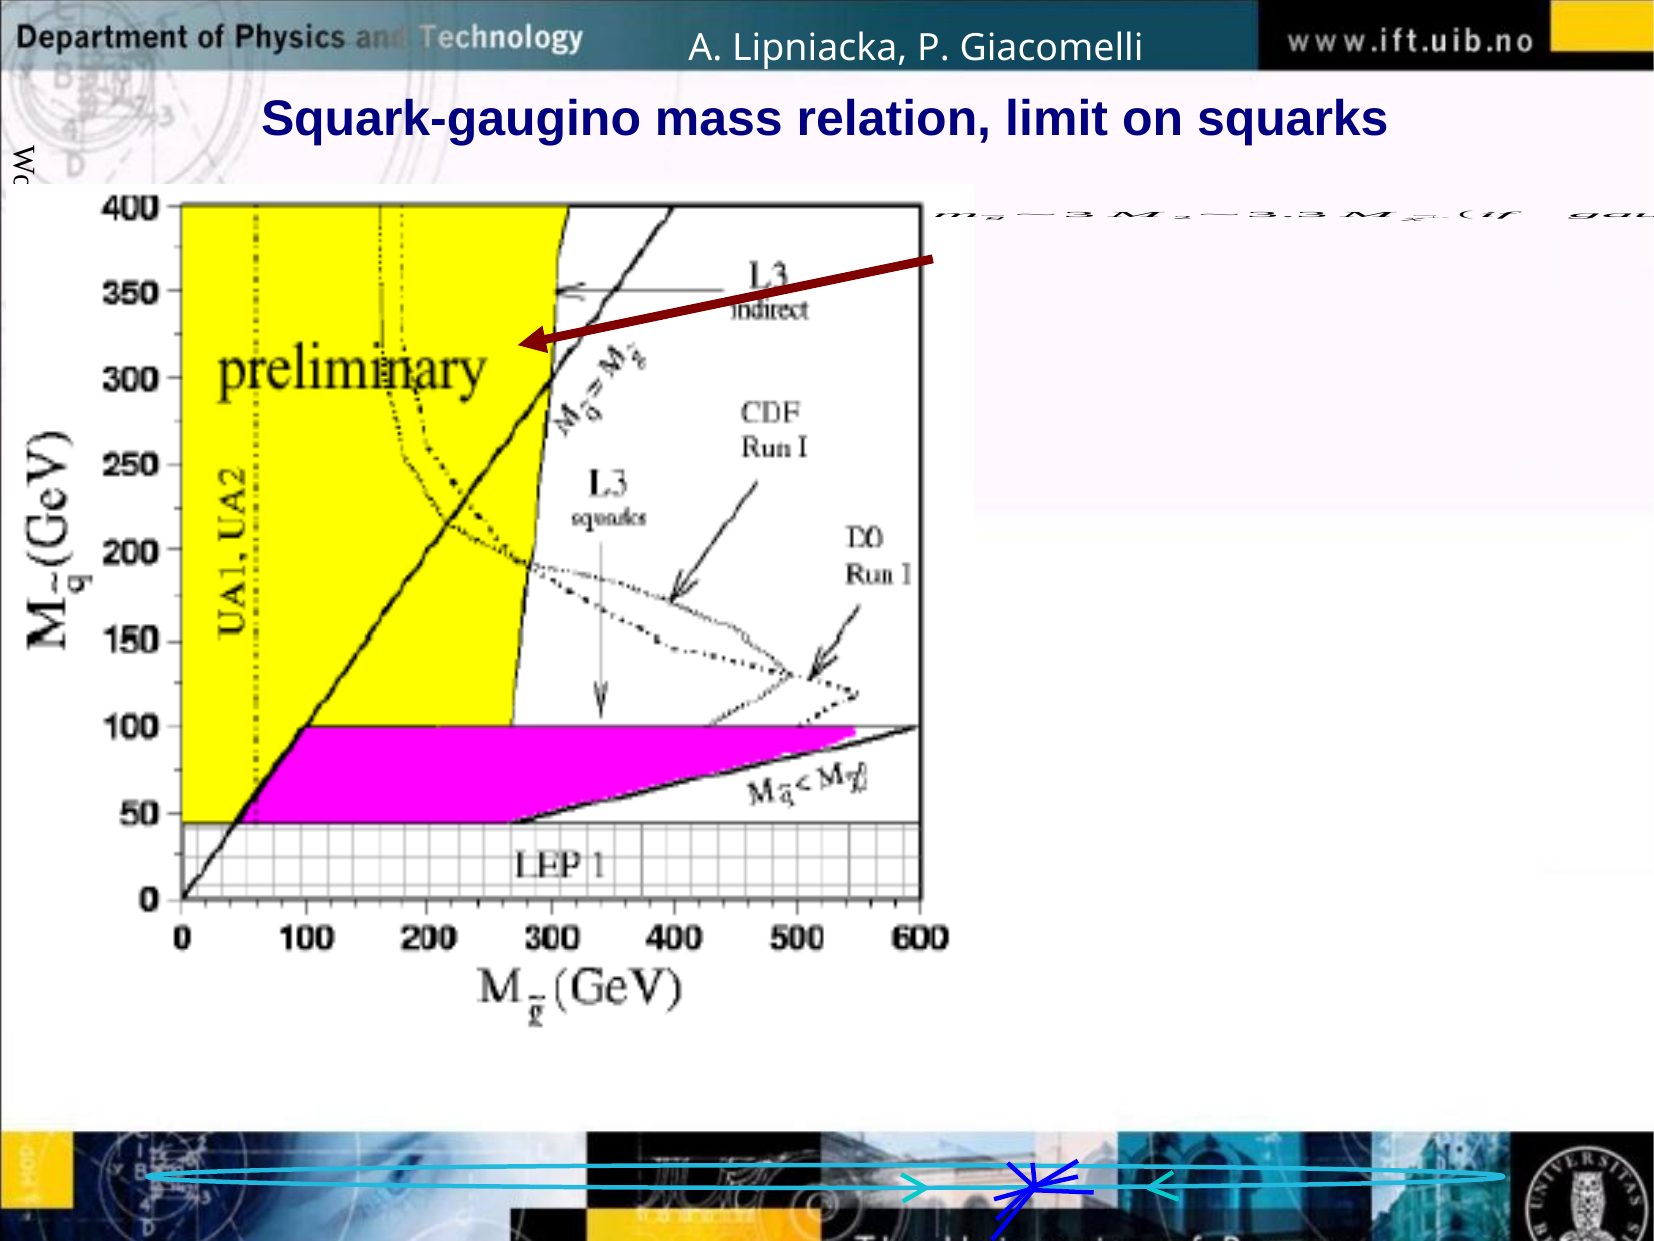

# Squark-gaugino mass relation, limit on squarks